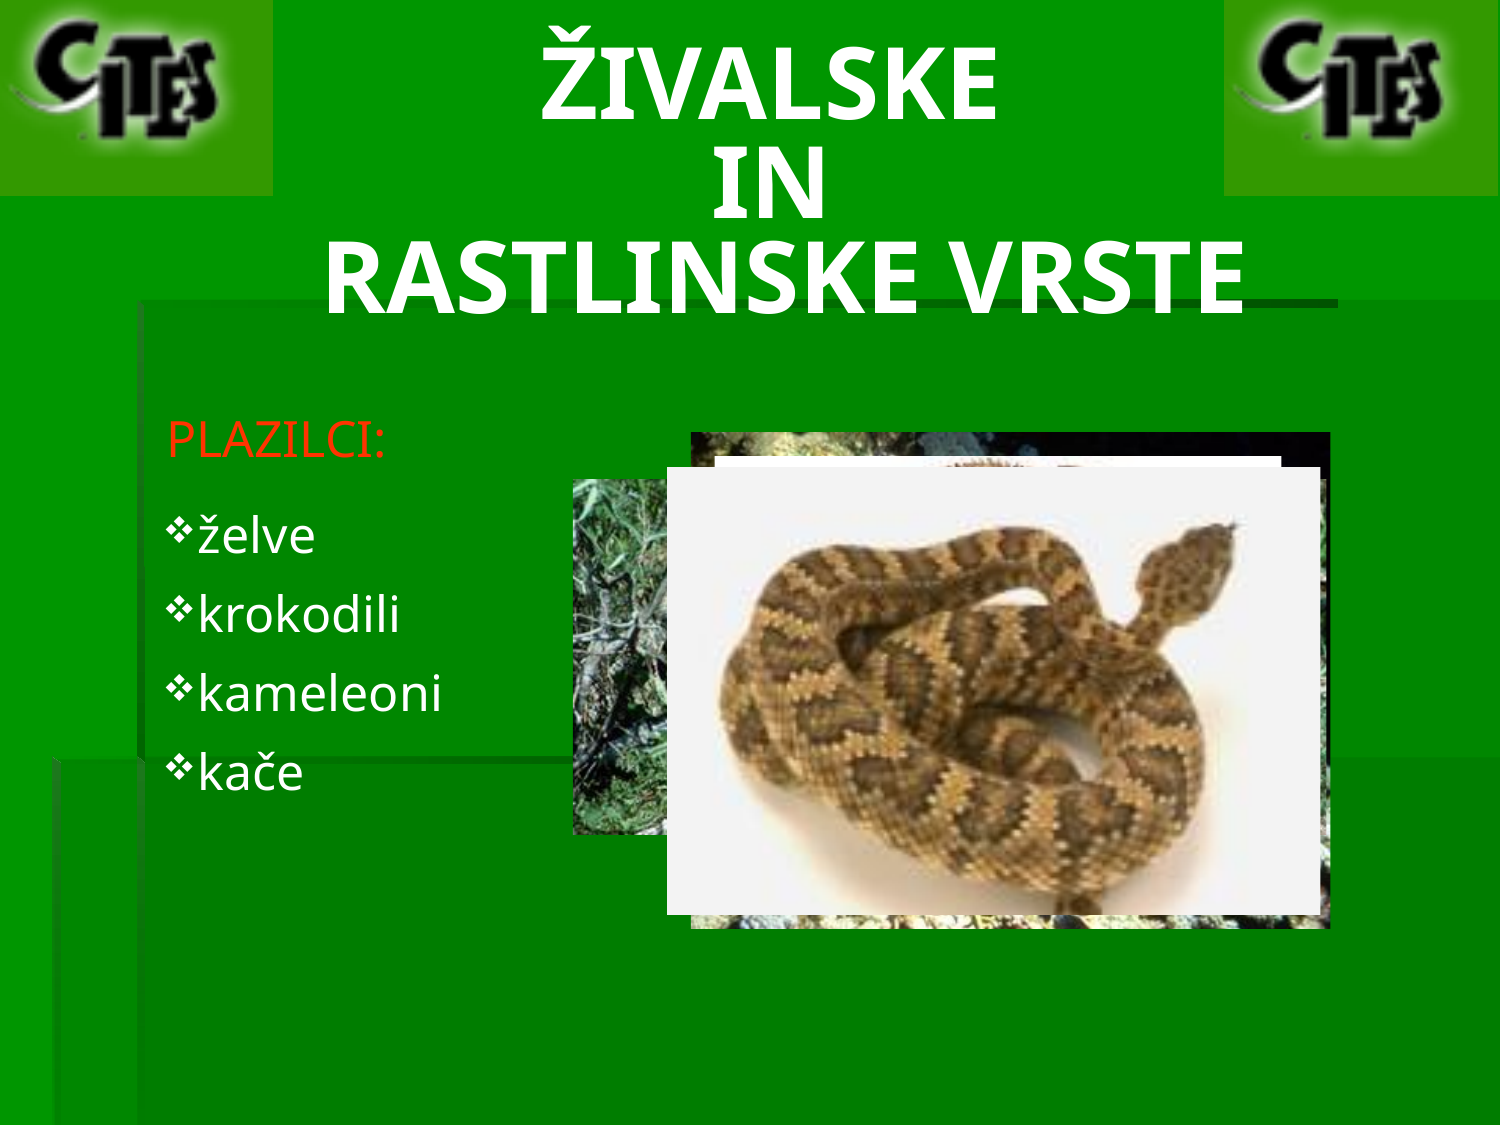

ŽIVALSKE
IN
RASTLINSKE VRSTE
PLAZILCI:
želve
krokodili
kameleoni
kače